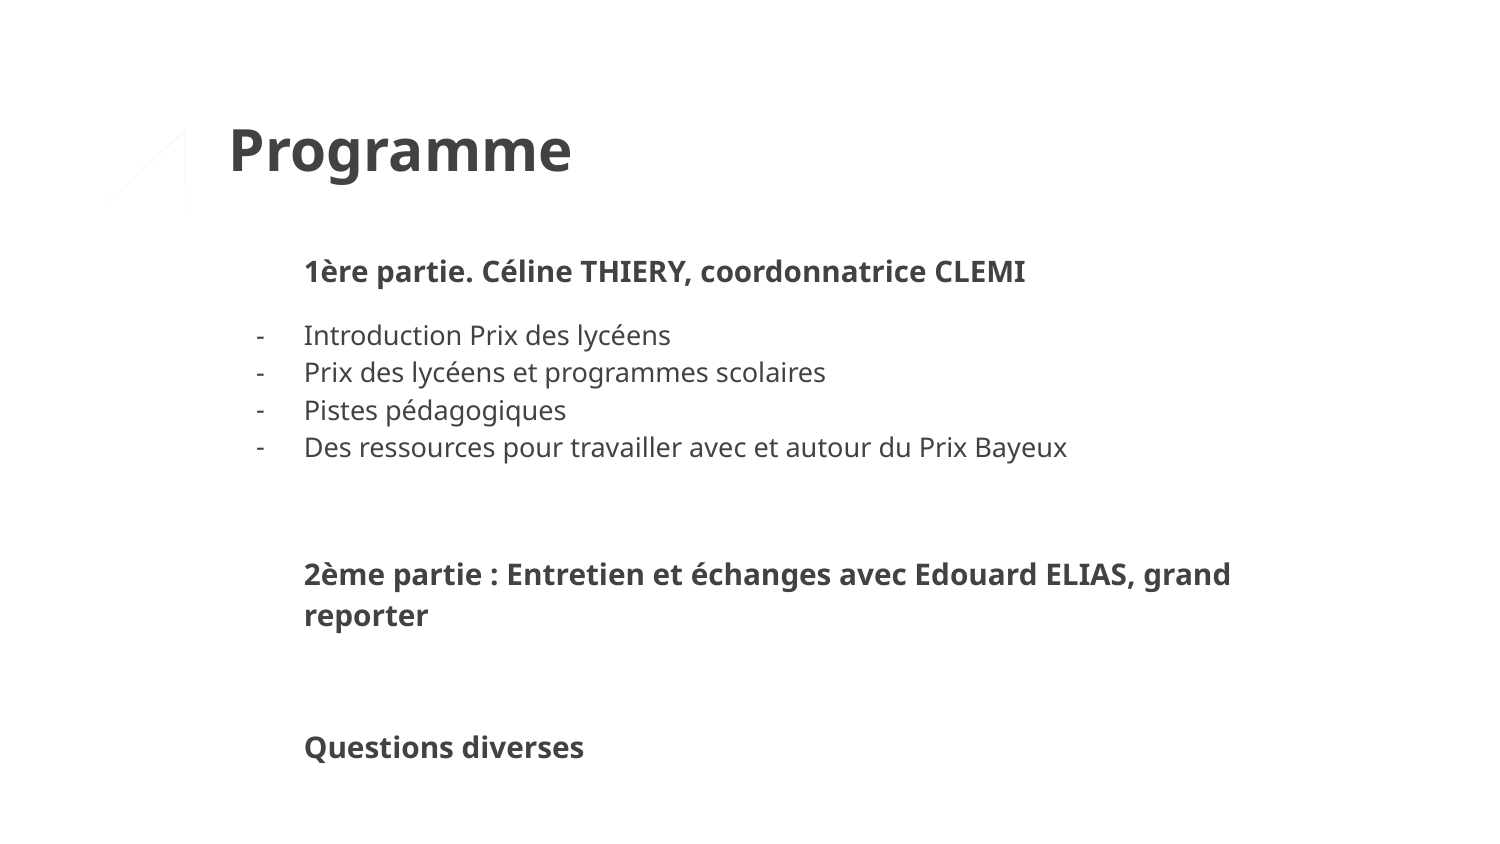

# Programme
1ère partie. Céline THIERY, coordonnatrice CLEMI
Introduction Prix des lycéens
Prix des lycéens et programmes scolaires
Pistes pédagogiques
Des ressources pour travailler avec et autour du Prix Bayeux
2ème partie : Entretien et échanges avec Edouard ELIAS, grand reporter
Questions diverses